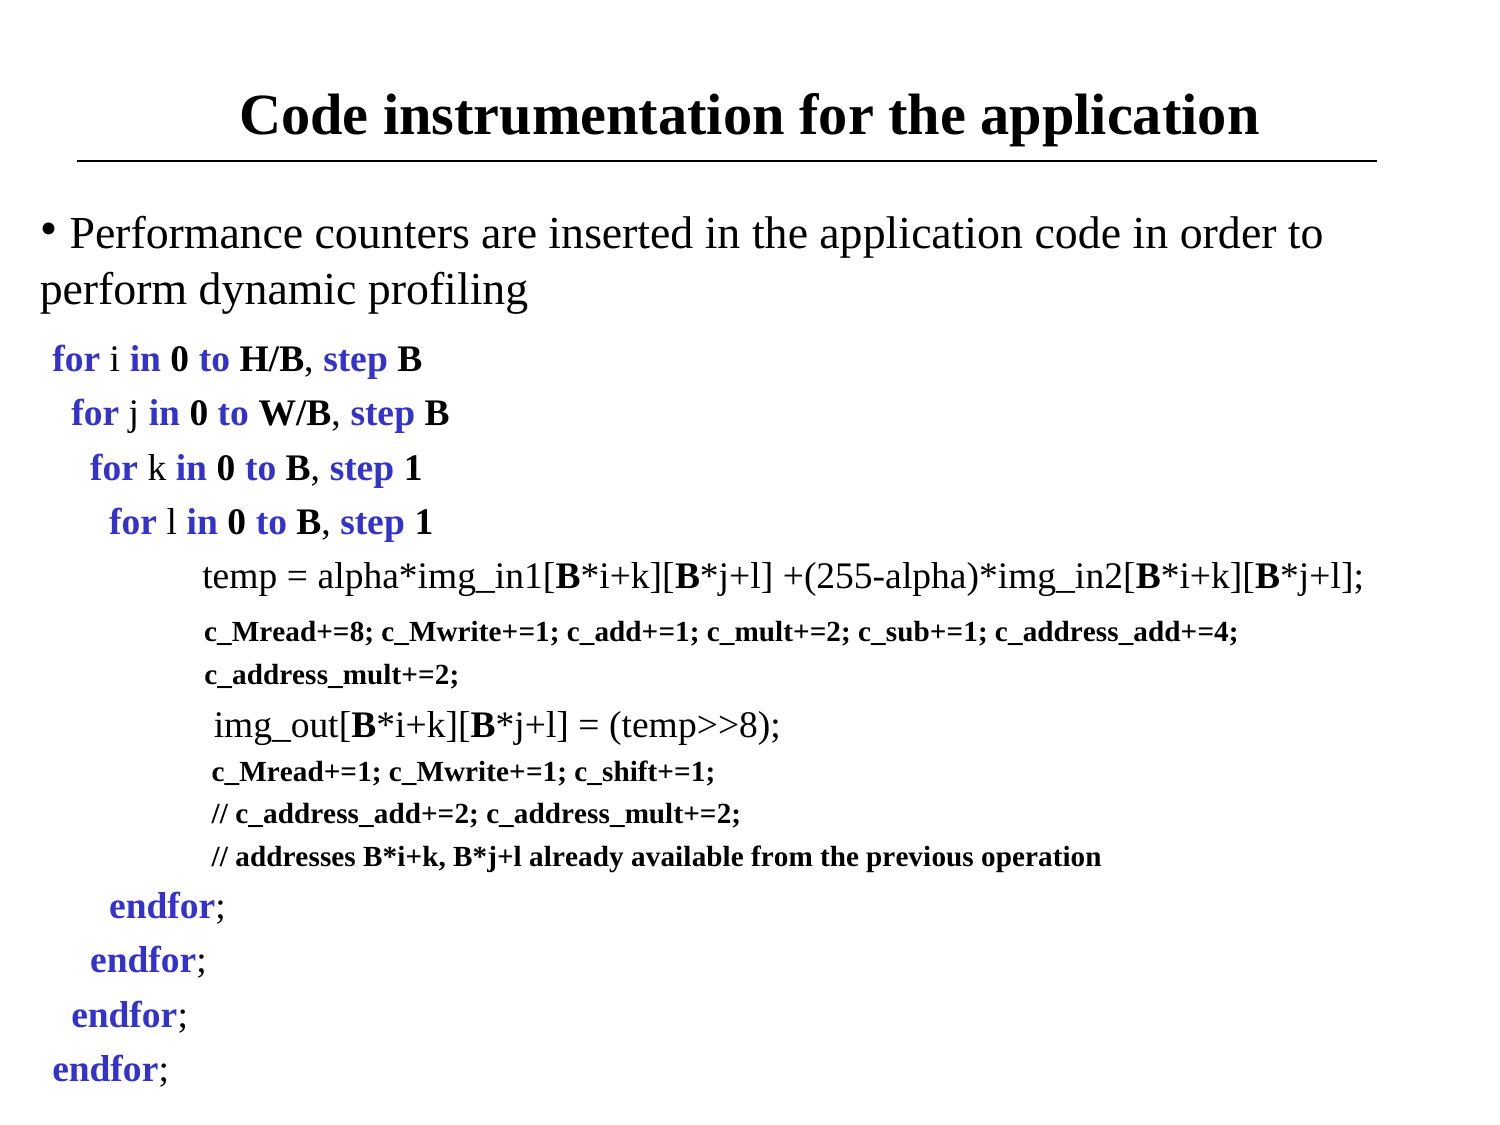

# Code instrumentation for the application
 Performance counters are inserted in the application code in order to perform dynamic profiling
for i in 0 to H/B, step B
 for j in 0 to W/B, step B
 for k in 0 to B, step 1
 for l in 0 to B, step 1
 	temp = alpha*img_in1[B*i+k][B*j+l] +(255-alpha)*img_in2[B*i+k][B*j+l];
 c_Mread+=8; c_Mwrite+=1; c_add+=1; c_mult+=2; c_sub+=1; c_address_add+=4;
 c_address_mult+=2;
 img_out[B*i+k][B*j+l] = (temp>>8);
 c_Mread+=1; c_Mwrite+=1; c_shift+=1;
 // c_address_add+=2; c_address_mult+=2;
 // addresses B*i+k, B*j+l already available from the previous operation
 endfor;
 endfor;
 endfor;
endfor;